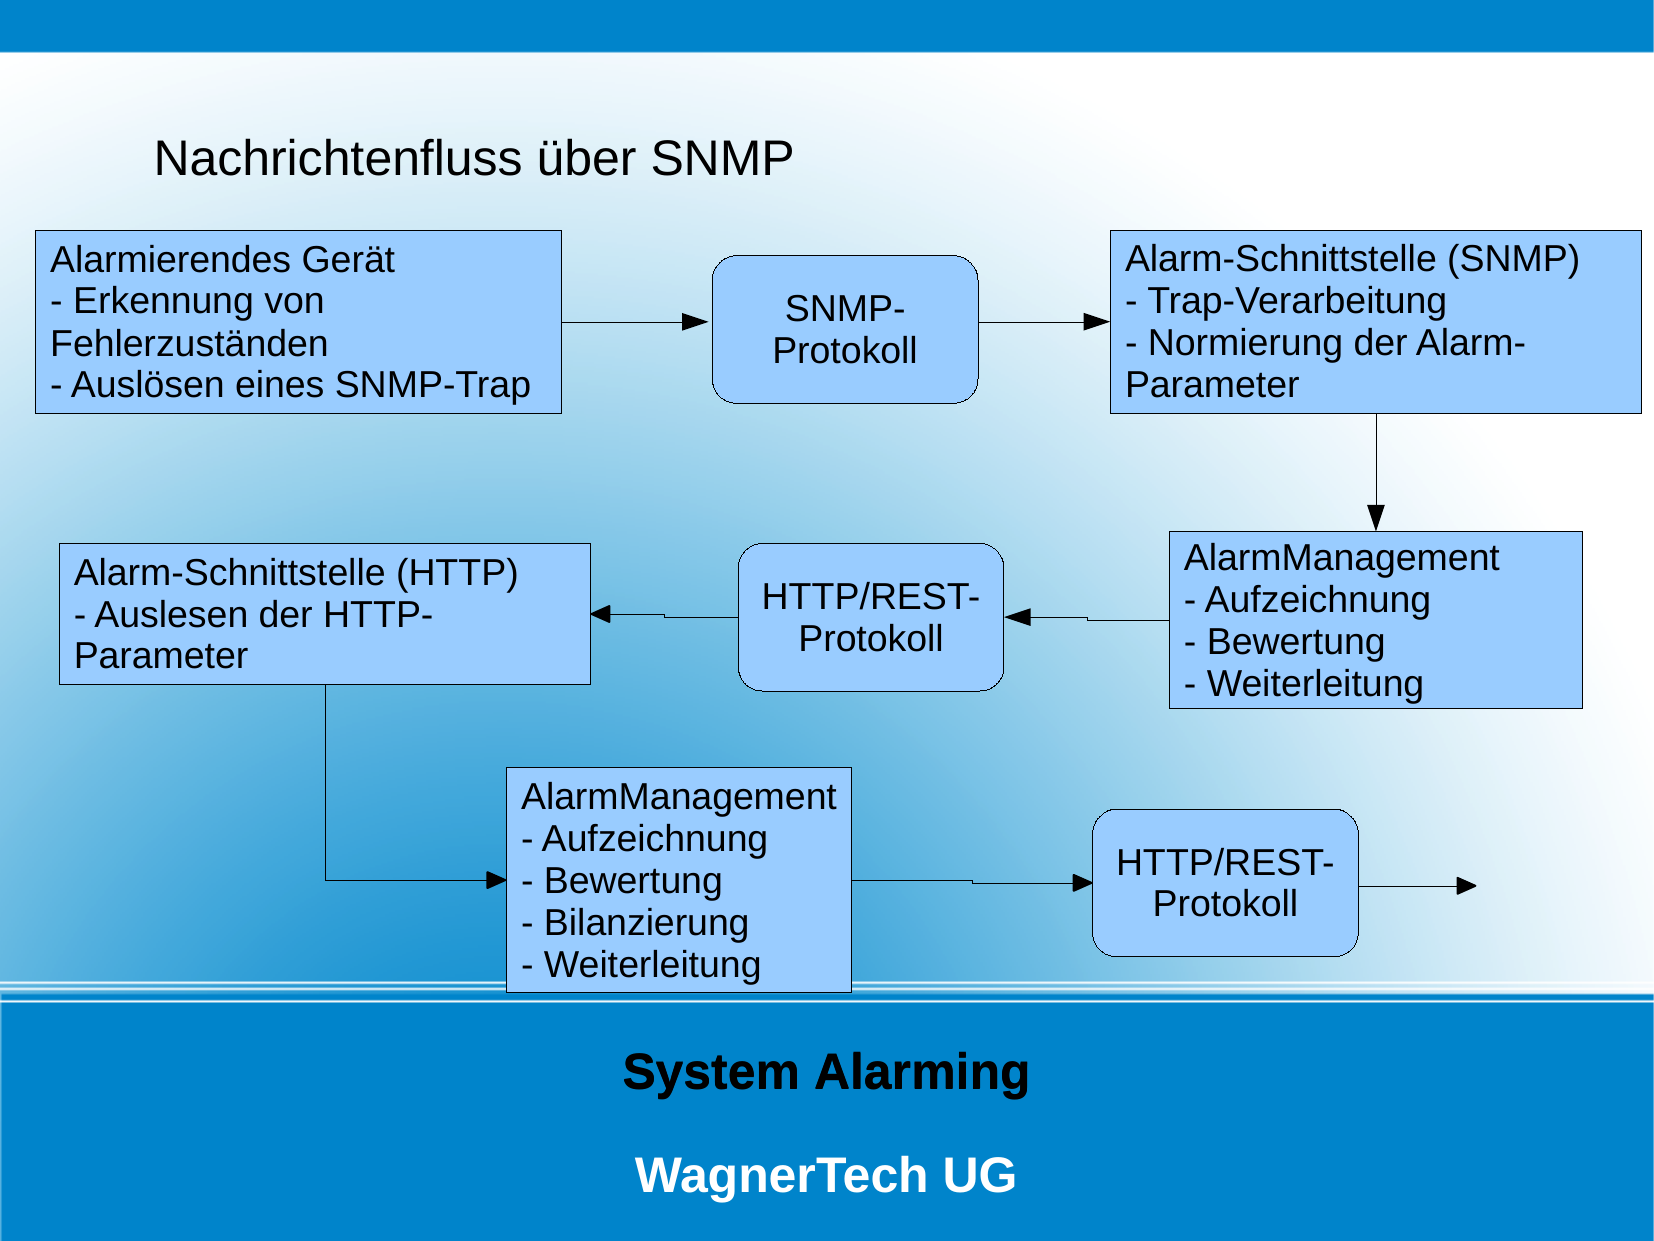

Nachrichtenfluss über SNMP
Alarm-Schnittstelle (SNMP)
- Trap-Verarbeitung
- Normierung der Alarm-Parameter
Alarmierendes Gerät
- Erkennung von Fehlerzuständen
- Auslösen eines SNMP-Trap
SNMP-
Protokoll
AlarmManagement
- Aufzeichnung
- Bewertung
- Weiterleitung
HTTP/REST-
Protokoll
Alarm-Schnittstelle (HTTP)
- Auslesen der HTTP-Parameter
AlarmManagement
- Aufzeichnung
- Bewertung
- Bilanzierung
- Weiterleitung
HTTP/REST-
Protokoll
# System Alarming
System Alarming